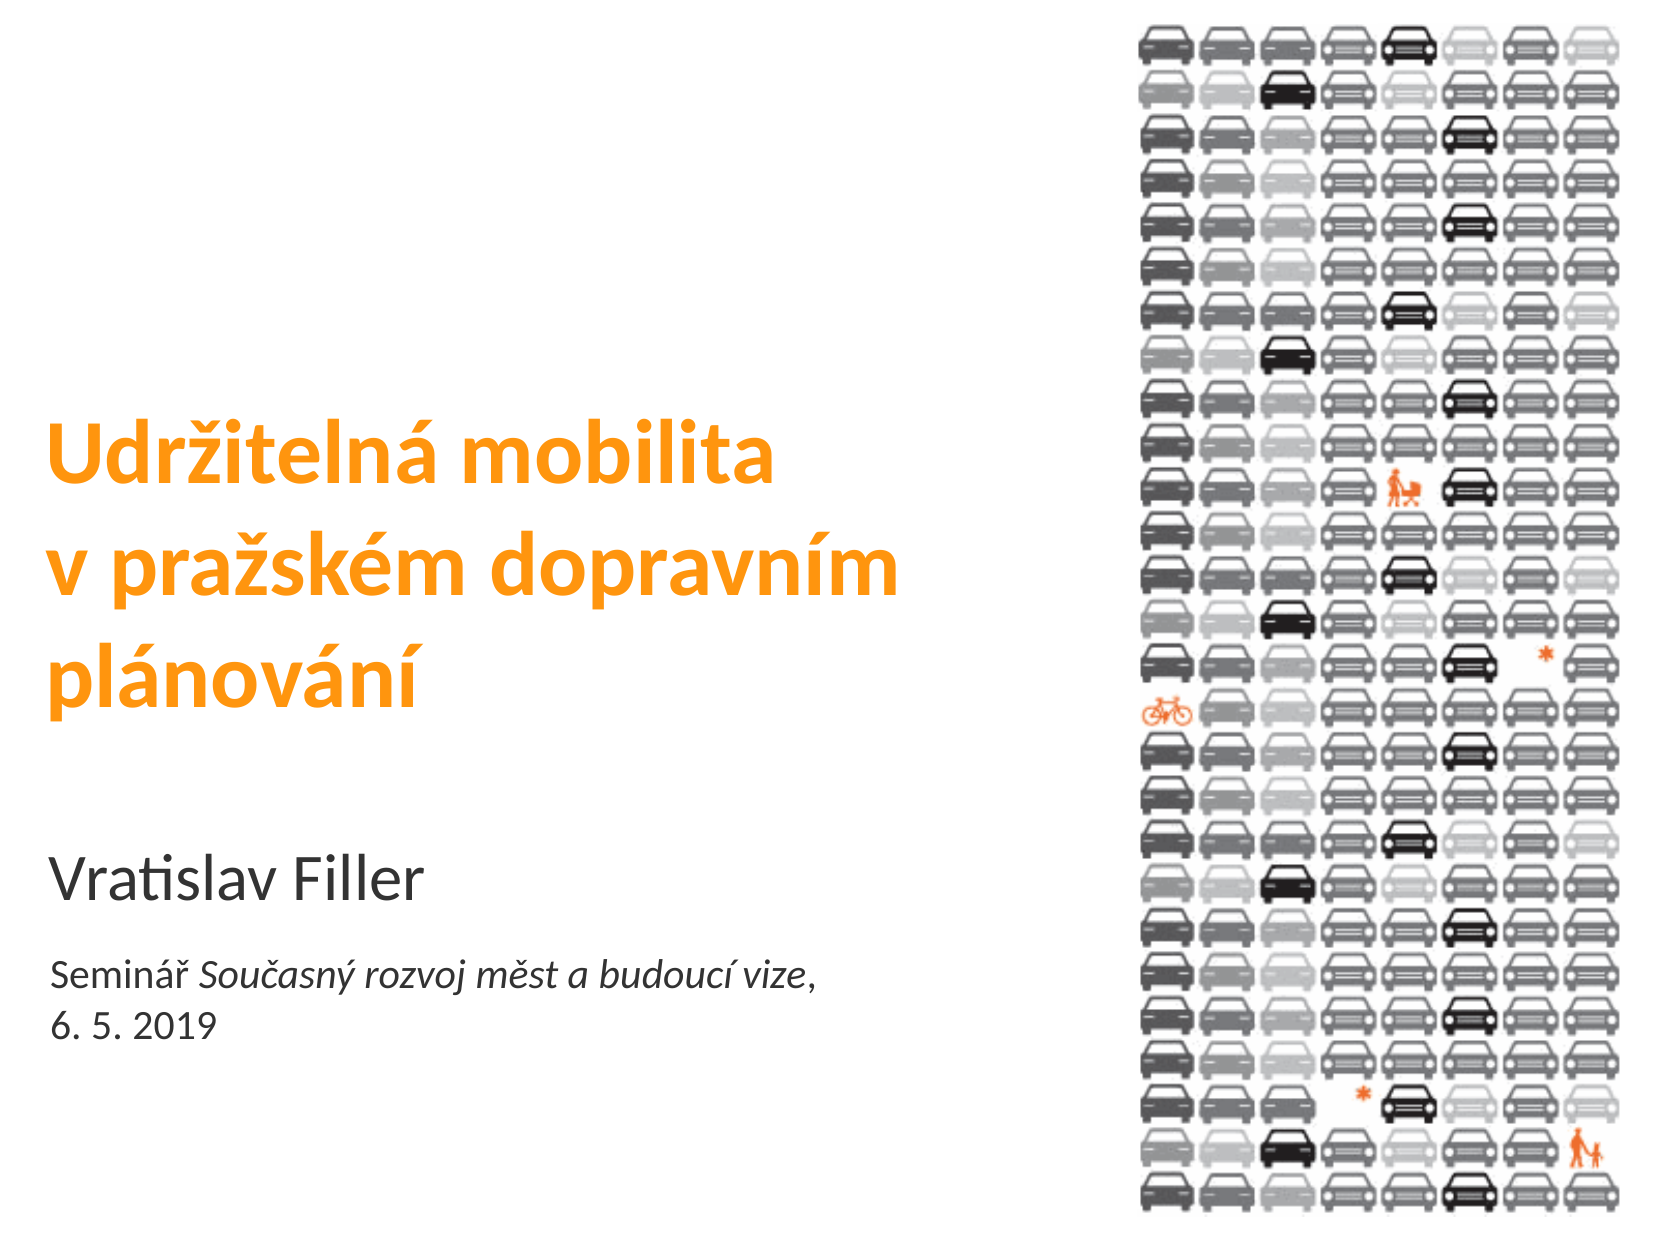

Udržitelná mobilita
v pražském dopravním
plánování
Vratislav Filler
Seminář Současný rozvoj měst a budoucí vize,
6. 5. 2019